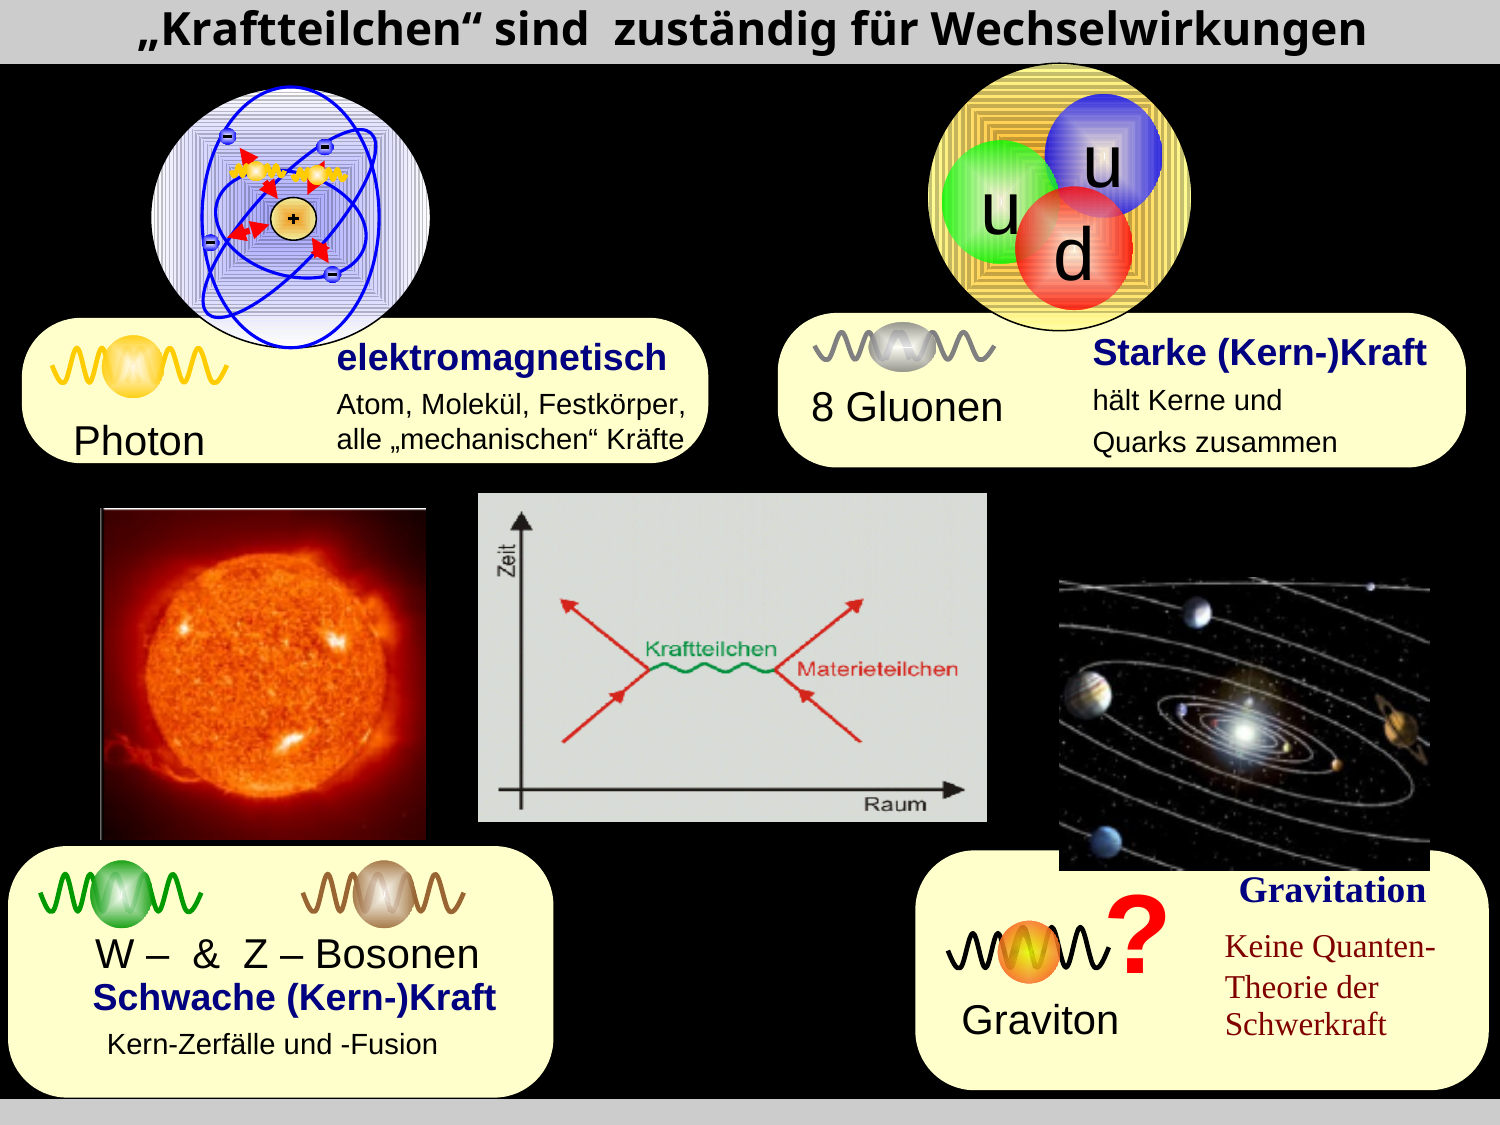

# „Kraftteilchen“ sind zuständig für Wechselwirkungen
u
u
d
		Starke (Kern-)Kraft
		hält Kerne und
 	Quarks zusammen
8 Gluonen
		elektromagnetisch
		Atom, Molekül, Festkörper,
		alle „mechanischen“ Kräfte
Photon
 Schwache (Kern-)Kraft
 Kern-Zerfälle und -Fusion
W – & Z – Bosonen
			 Gravitation
 			 Keine Quanten-
				Theorie der
 				Schwerkraft
?
Graviton